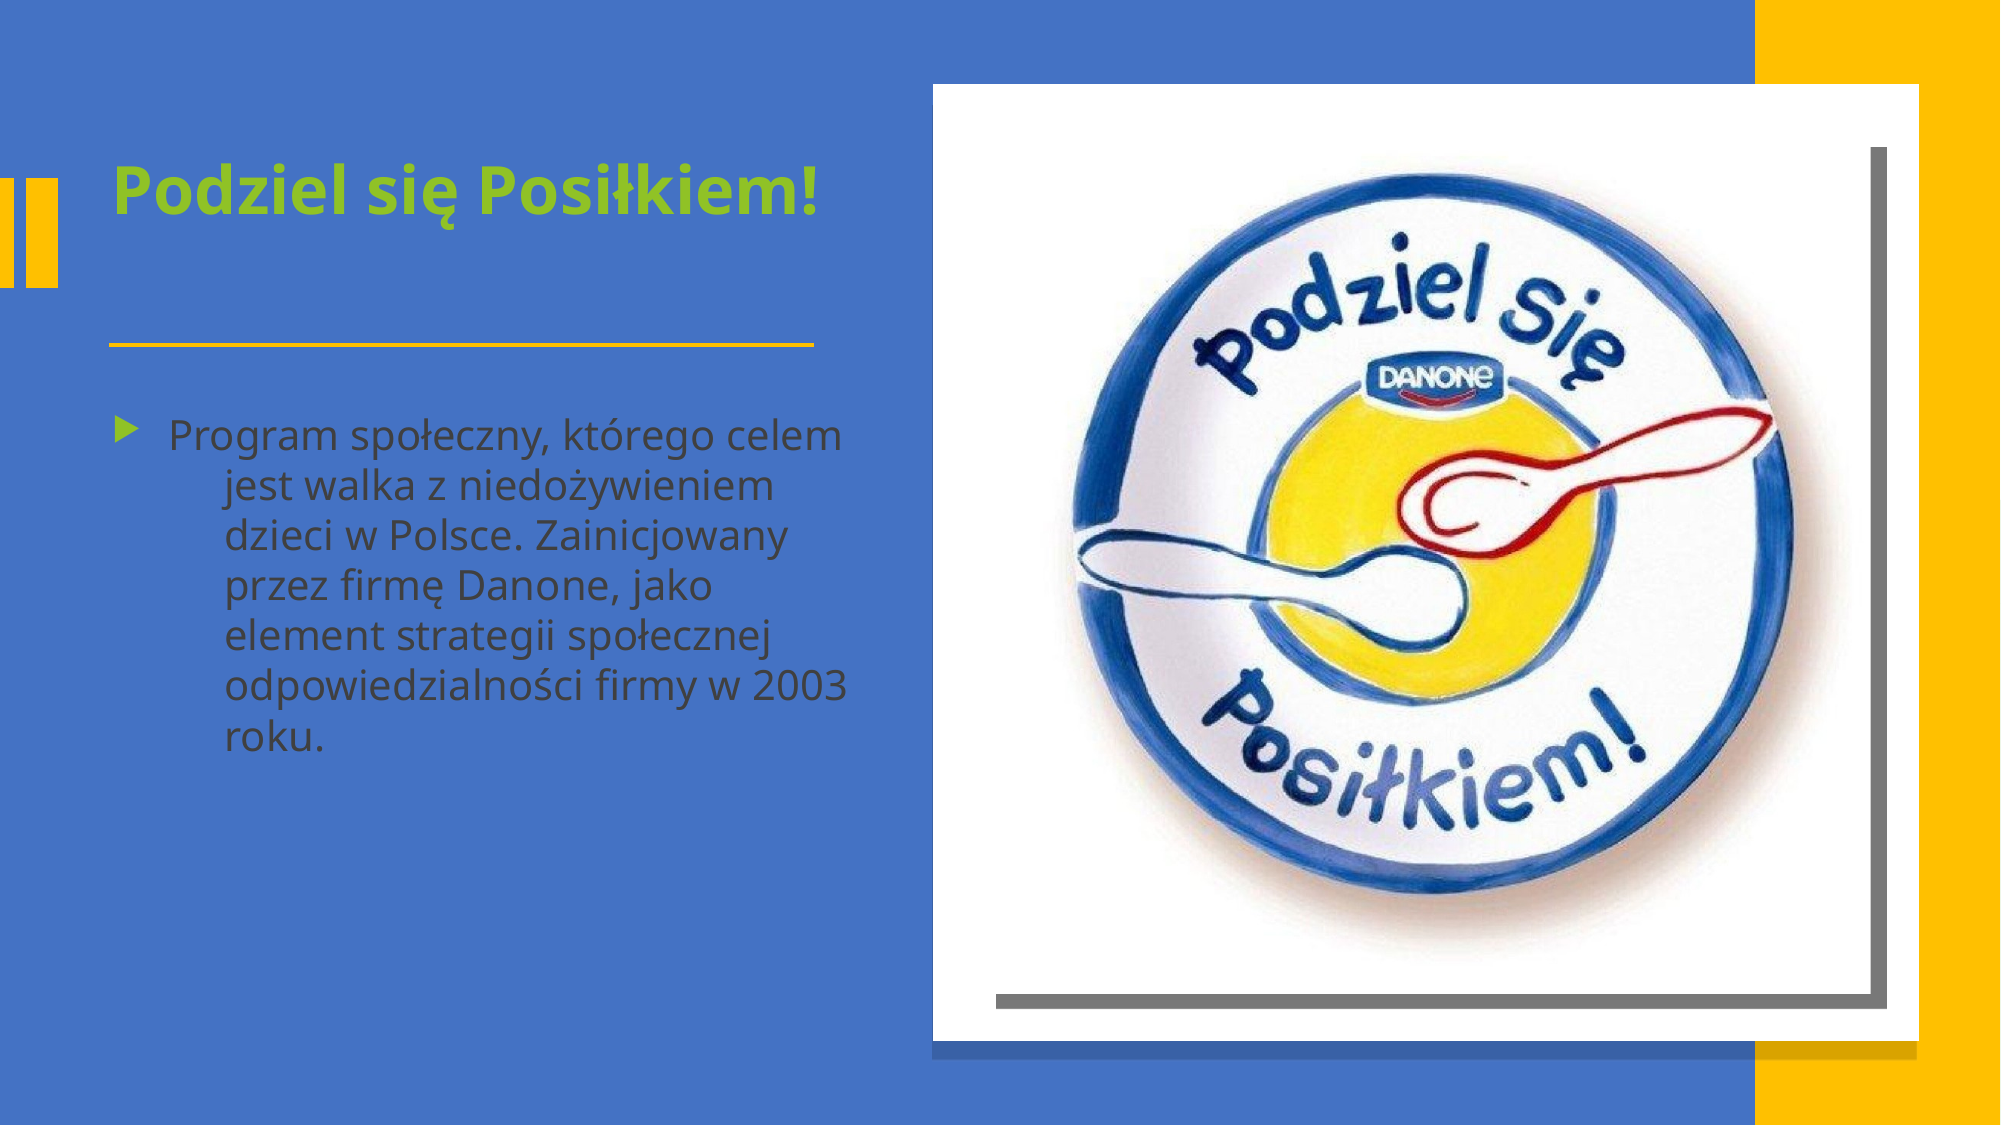

# Podziel się Posiłkiem!
Program społeczny, którego celem jest walka z niedożywieniem dzieci w Polsce. Zainicjowany przez firmę Danone, jako element strategii społecznej odpowiedzialności firmy w 2003 roku.